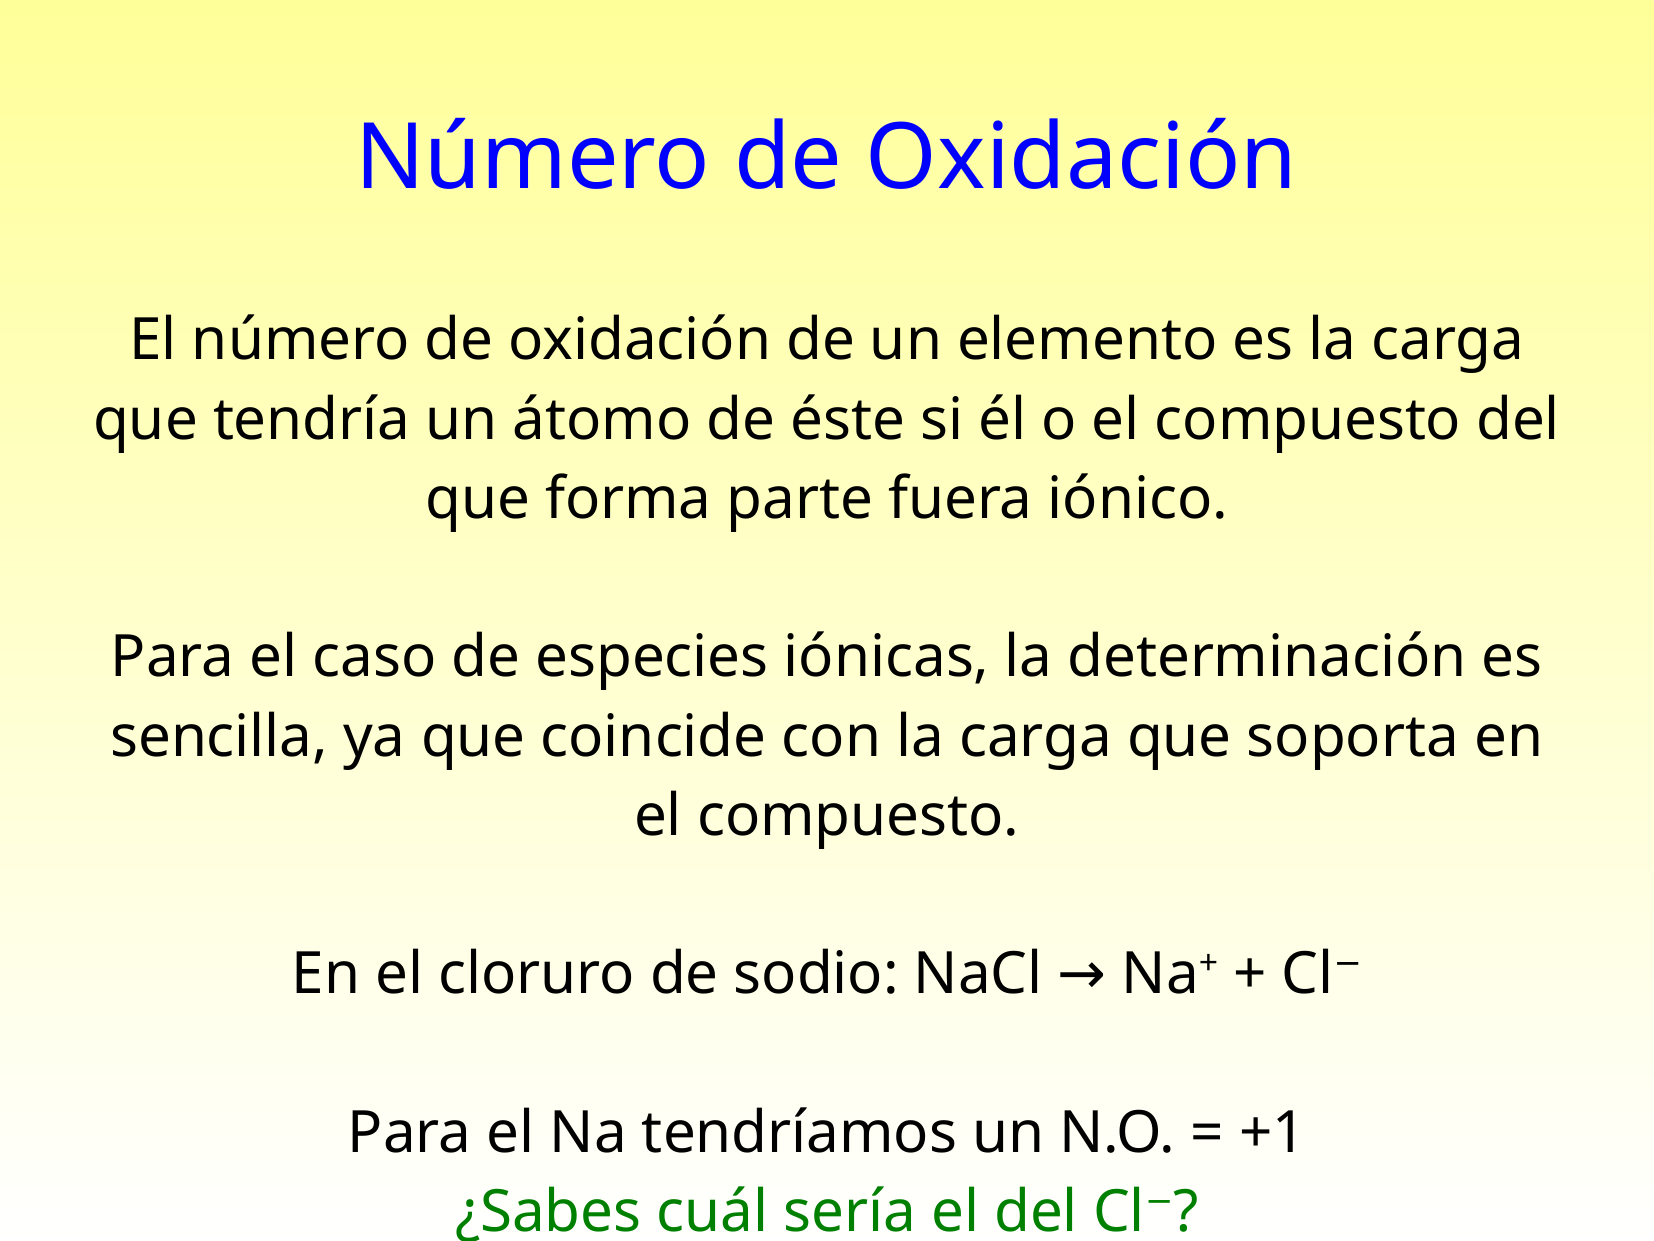

# Número de Oxidación
El número de oxidación de un elemento es la carga que tendría un átomo de éste si él o el compuesto del que forma parte fuera iónico.
Para el caso de especies iónicas, la determinación es sencilla, ya que coincide con la carga que soporta en el compuesto.
En el cloruro de sodio: NaCl → Na+ + Cl−
Para el Na tendríamos un N.O. = +1
¿Sabes cuál sería el del Cl−?